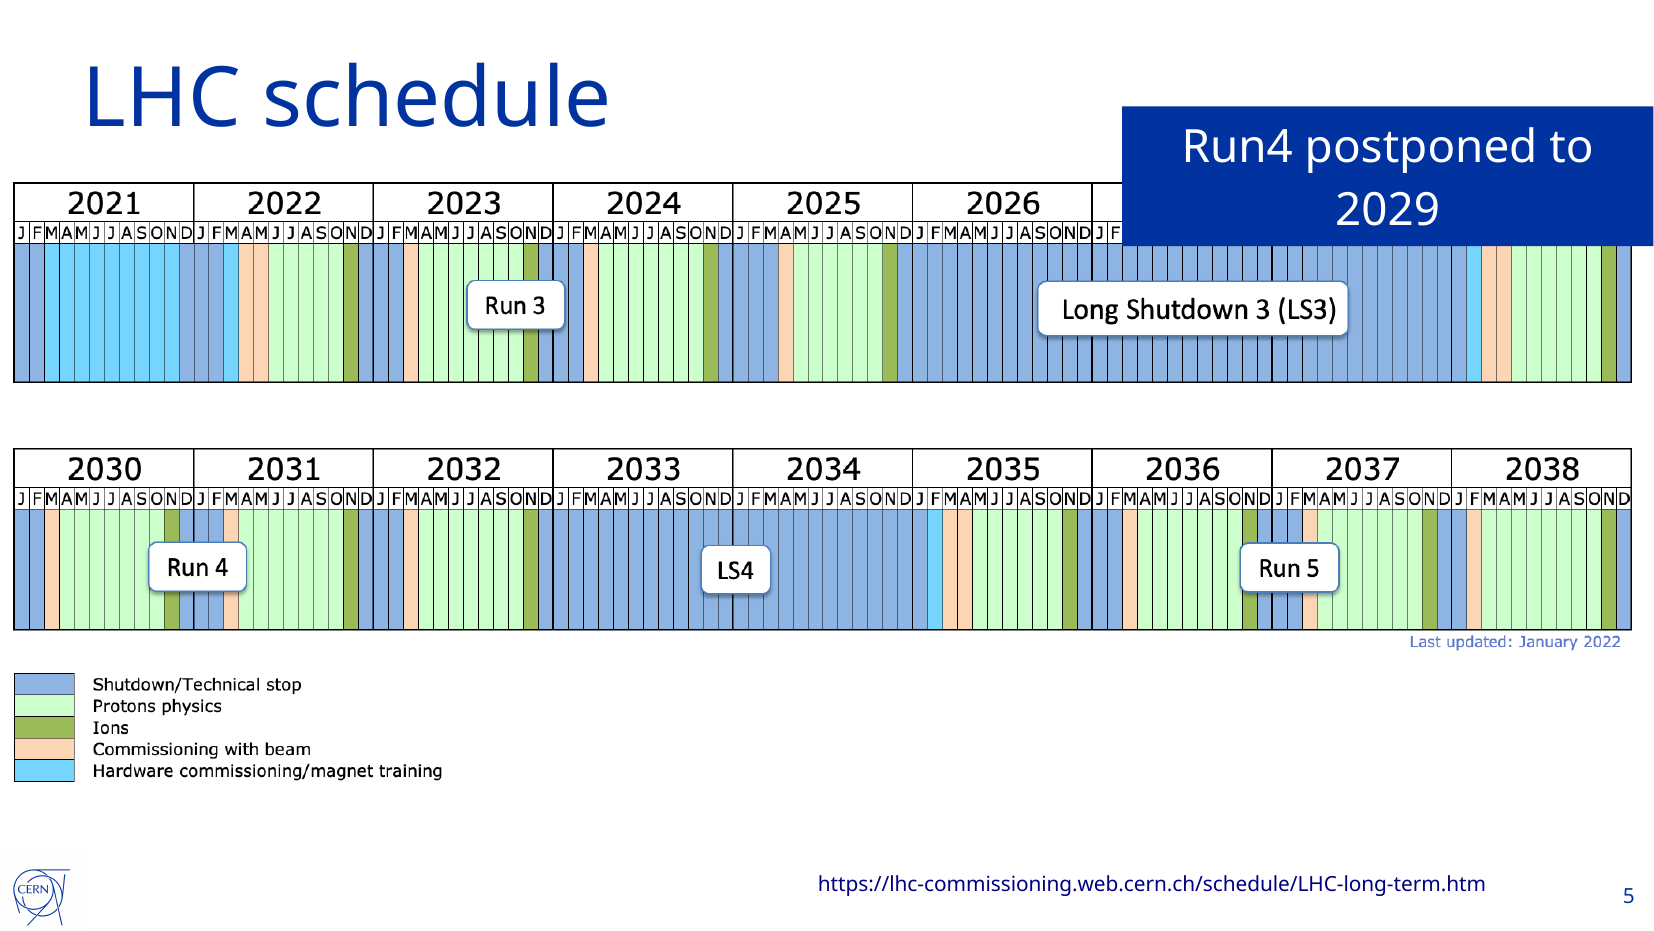

# LHC schedule
Run4 postponed to 2029
https://lhc-commissioning.web.cern.ch/schedule/LHC-long-term.htm